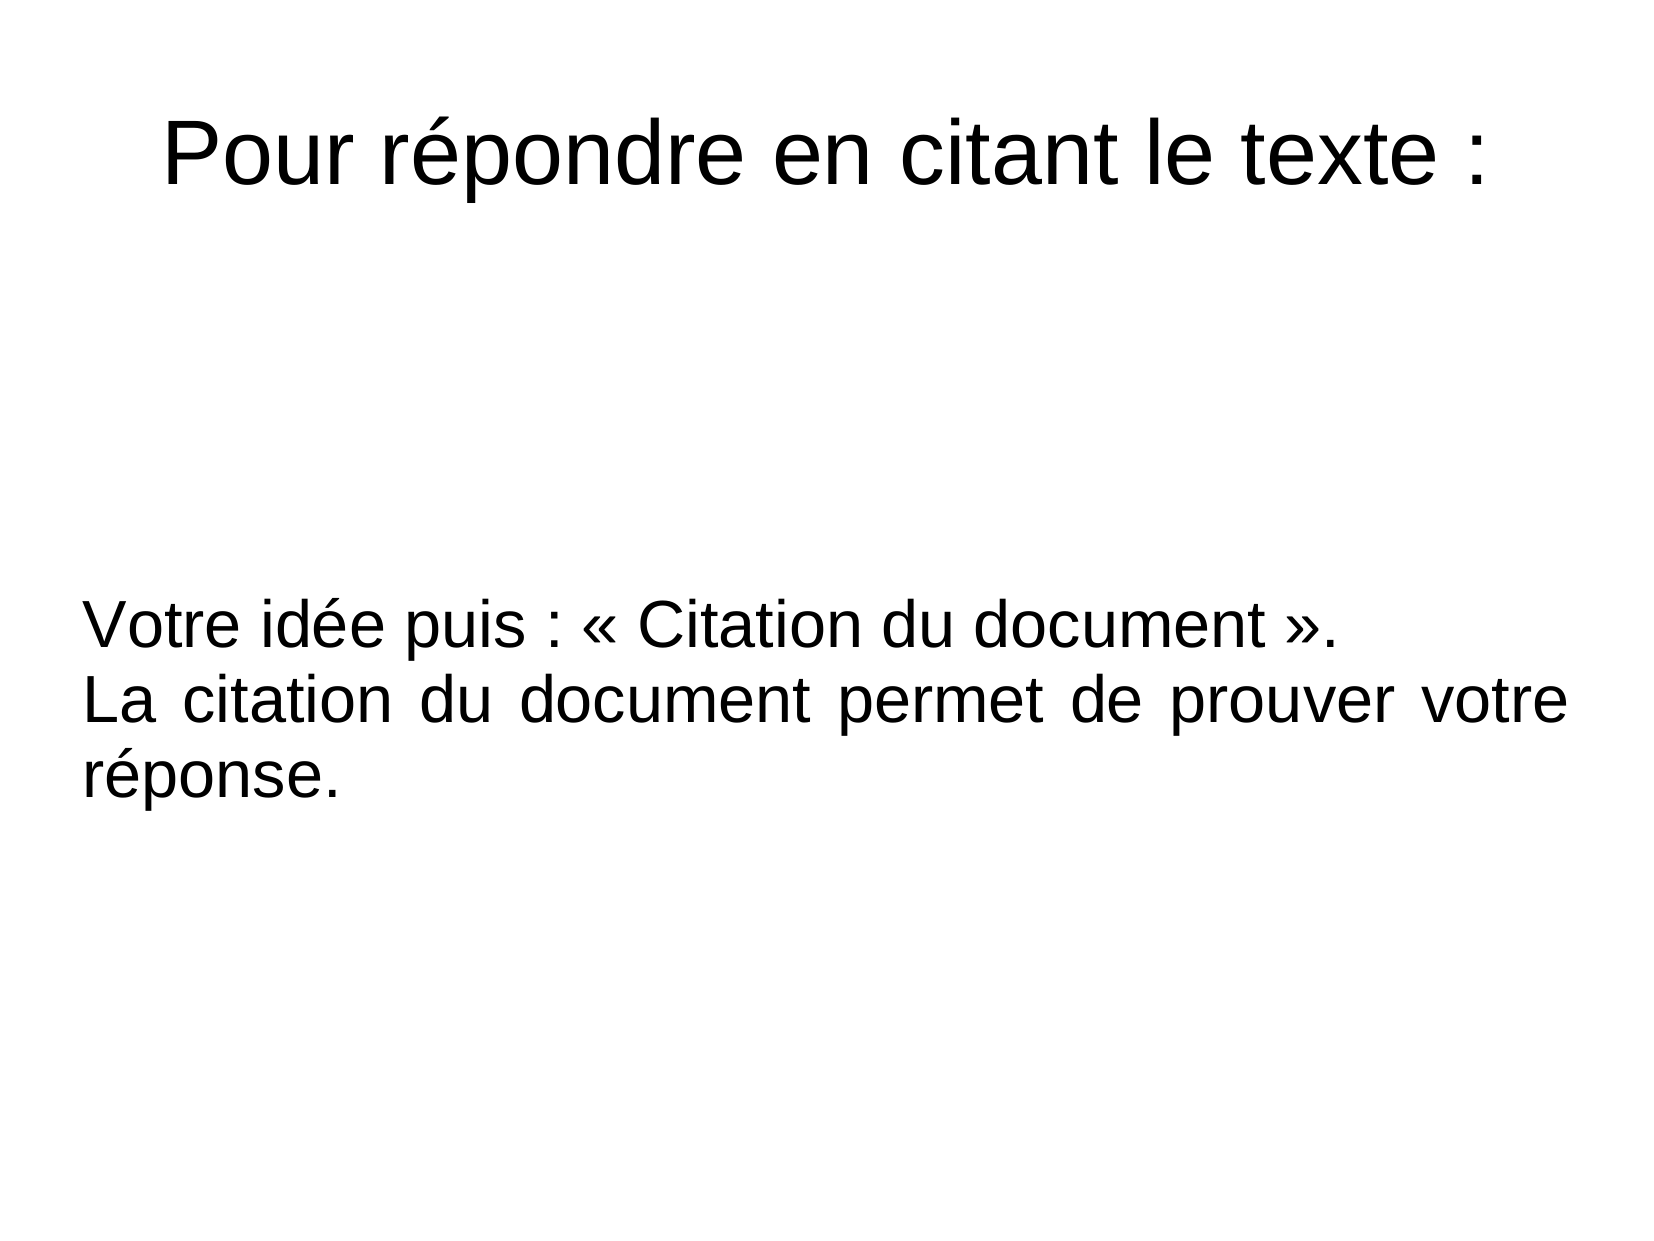

# Pour répondre en citant le texte :
Votre idée puis : « Citation du document ».
La citation du document permet de prouver votre réponse.